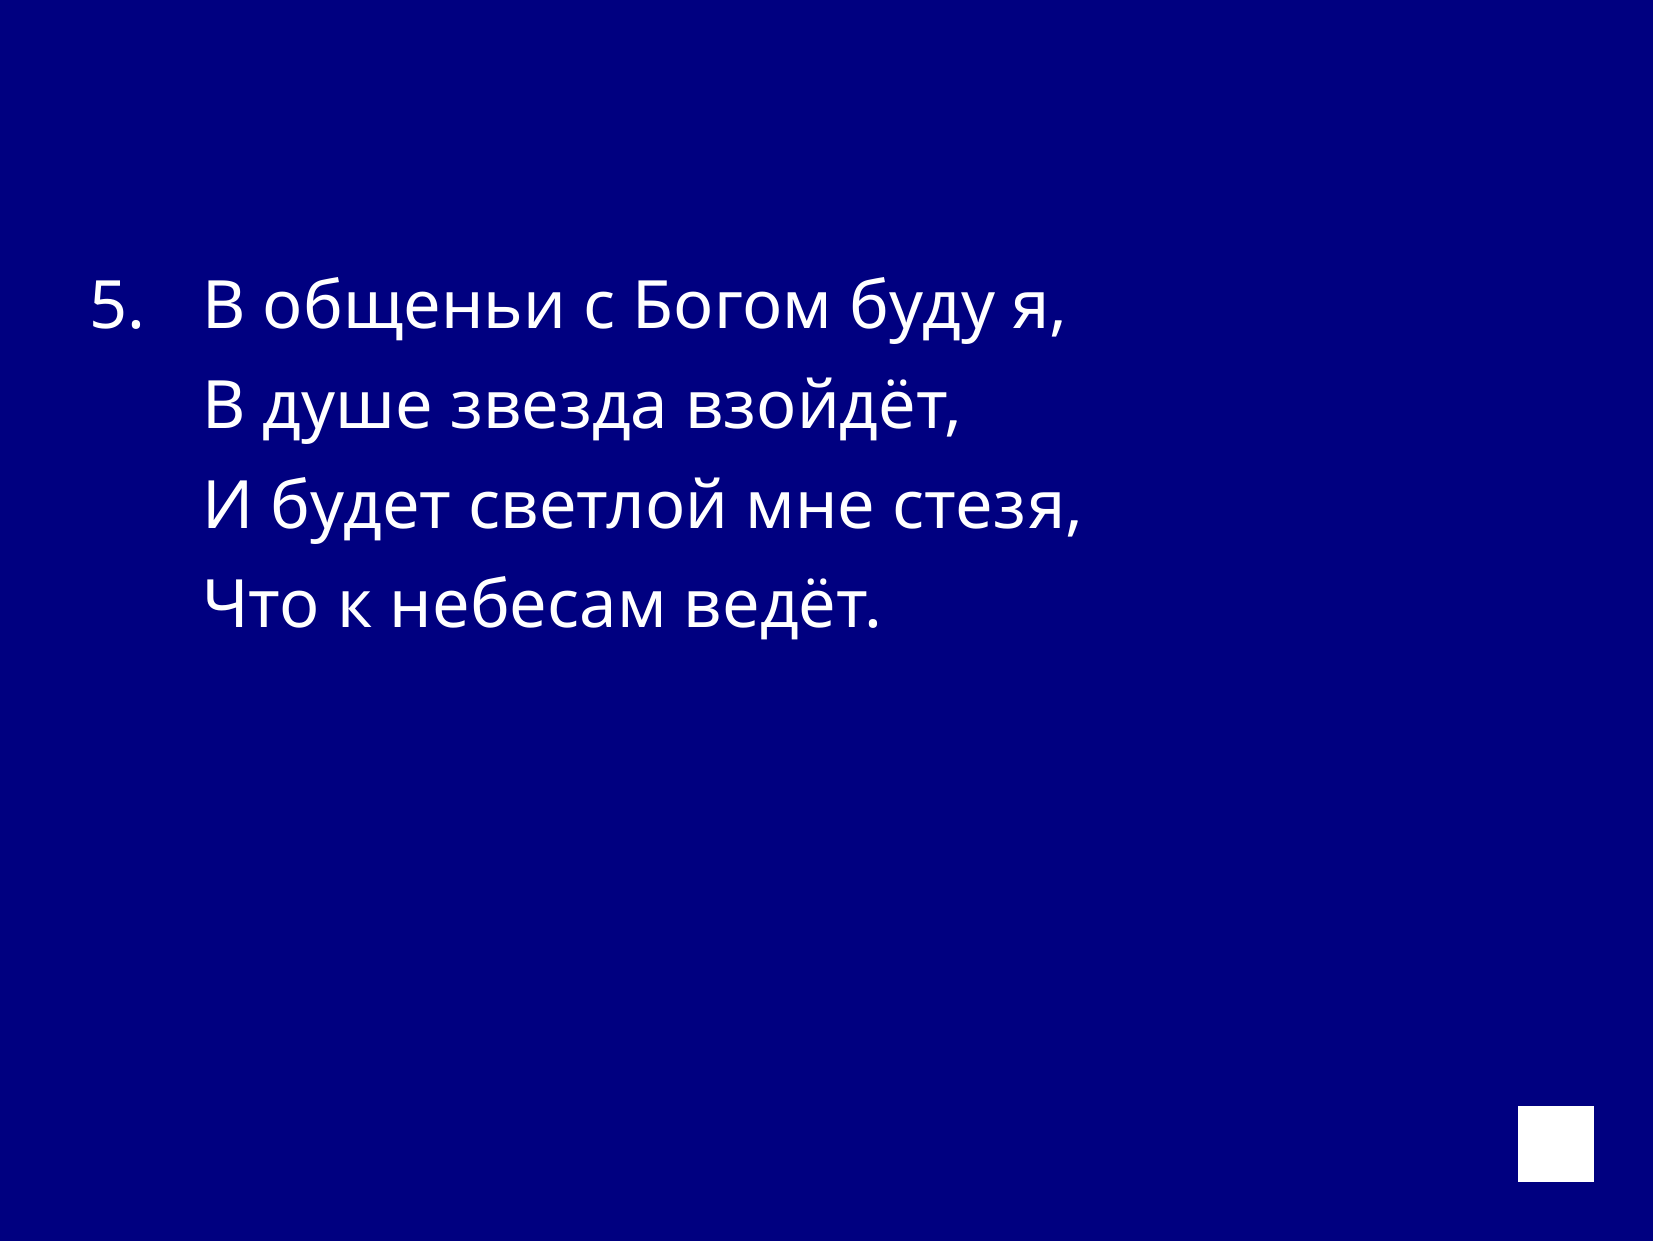

5.	В общеньи с Богом буду я,
	В душе звезда взойдёт,
	И будет светлой мне стезя,
	Что к небесам ведёт.